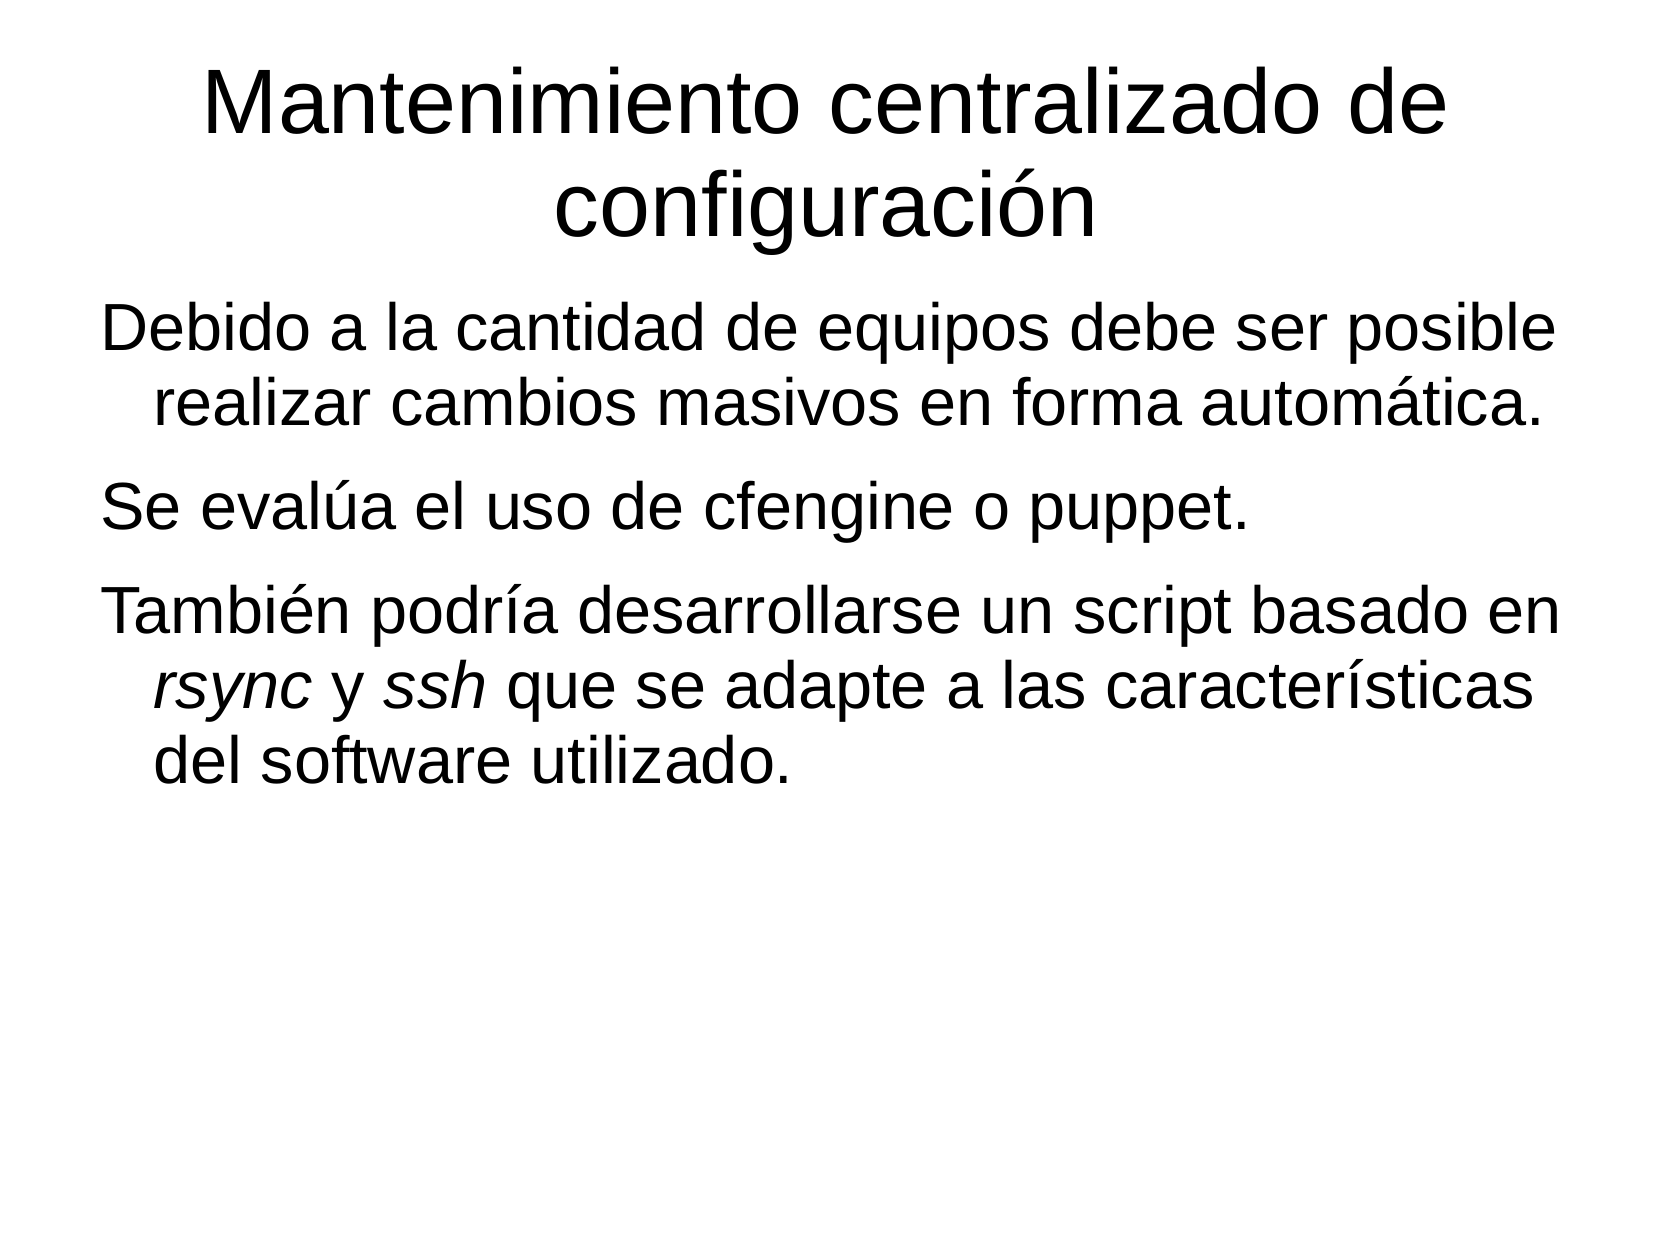

# Mantenimiento centralizado de configuración
Debido a la cantidad de equipos debe ser posible realizar cambios masivos en forma automática.
Se evalúa el uso de cfengine o puppet.
También podría desarrollarse un script basado en rsync y ssh que se adapte a las características del software utilizado.